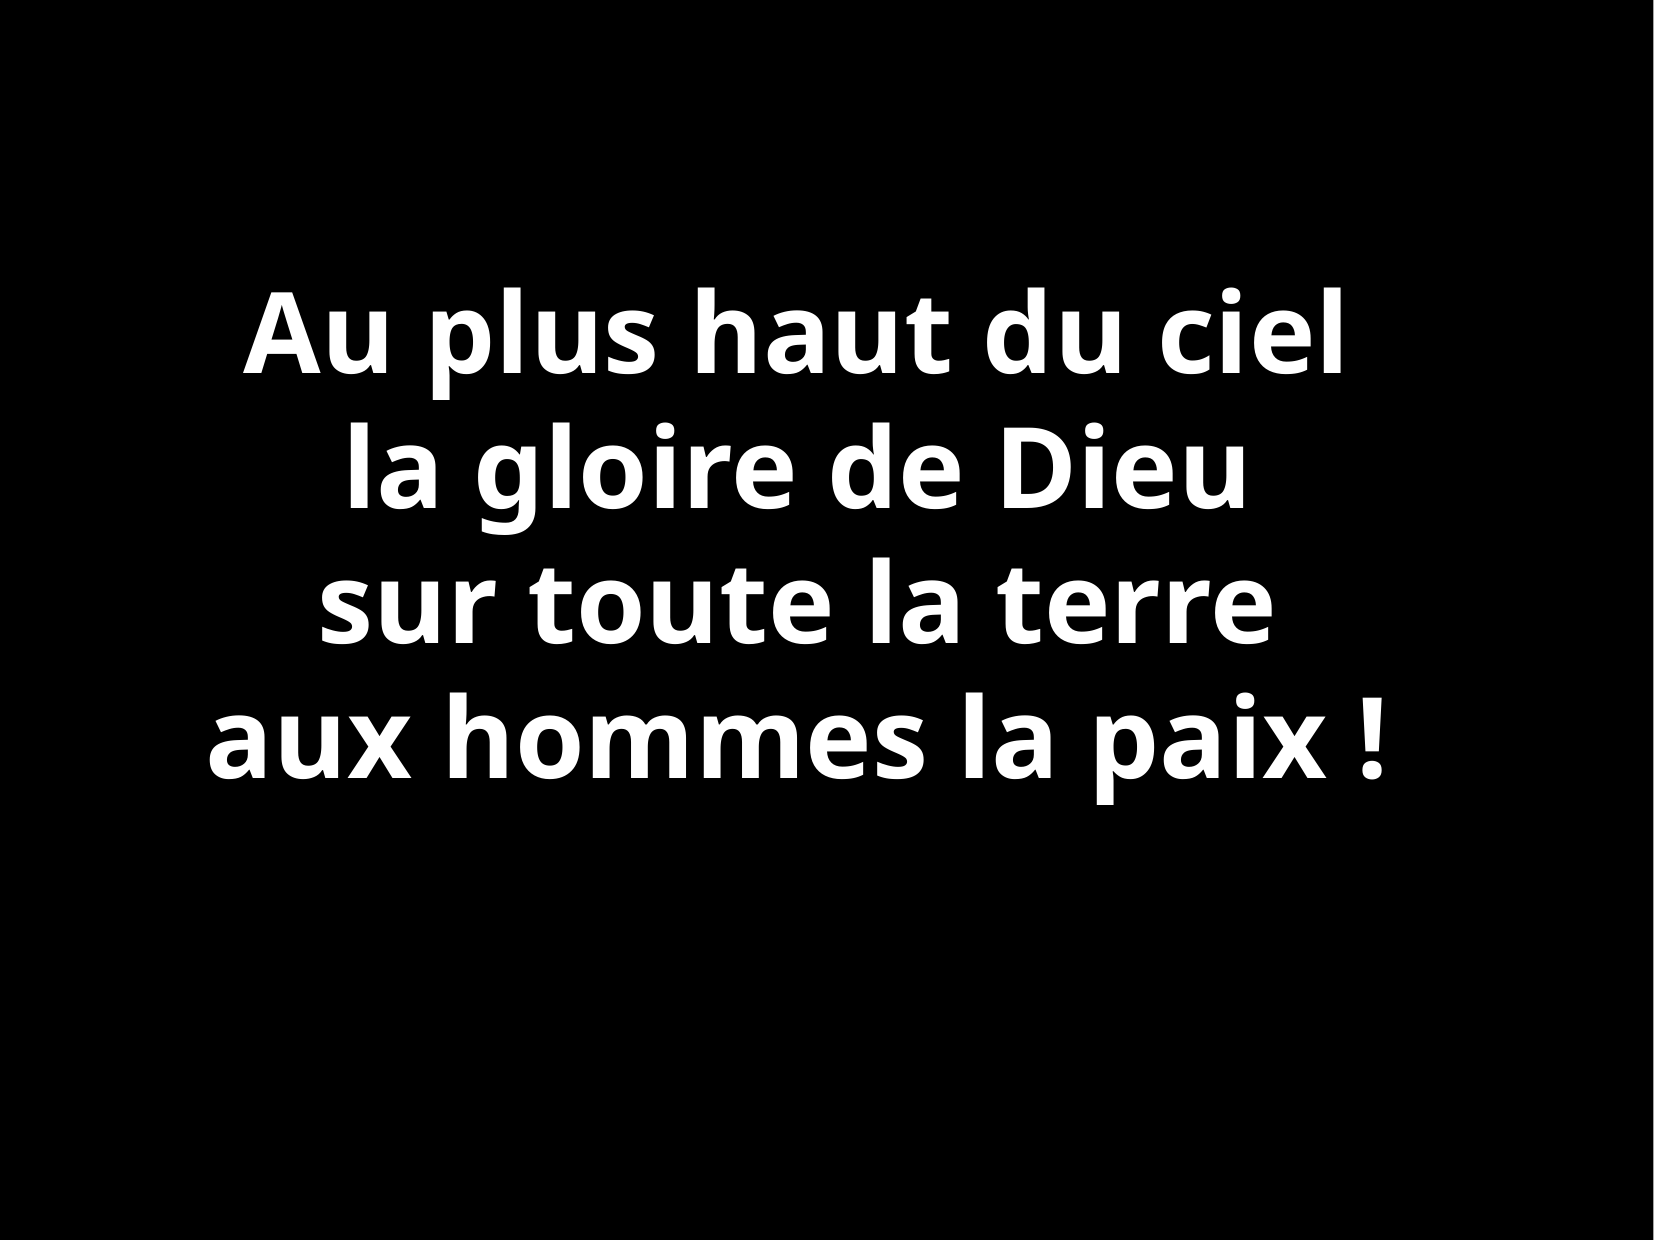

Au plus haut du ciel
la gloire de Dieu
sur toute la terre
aux hommes la paix !